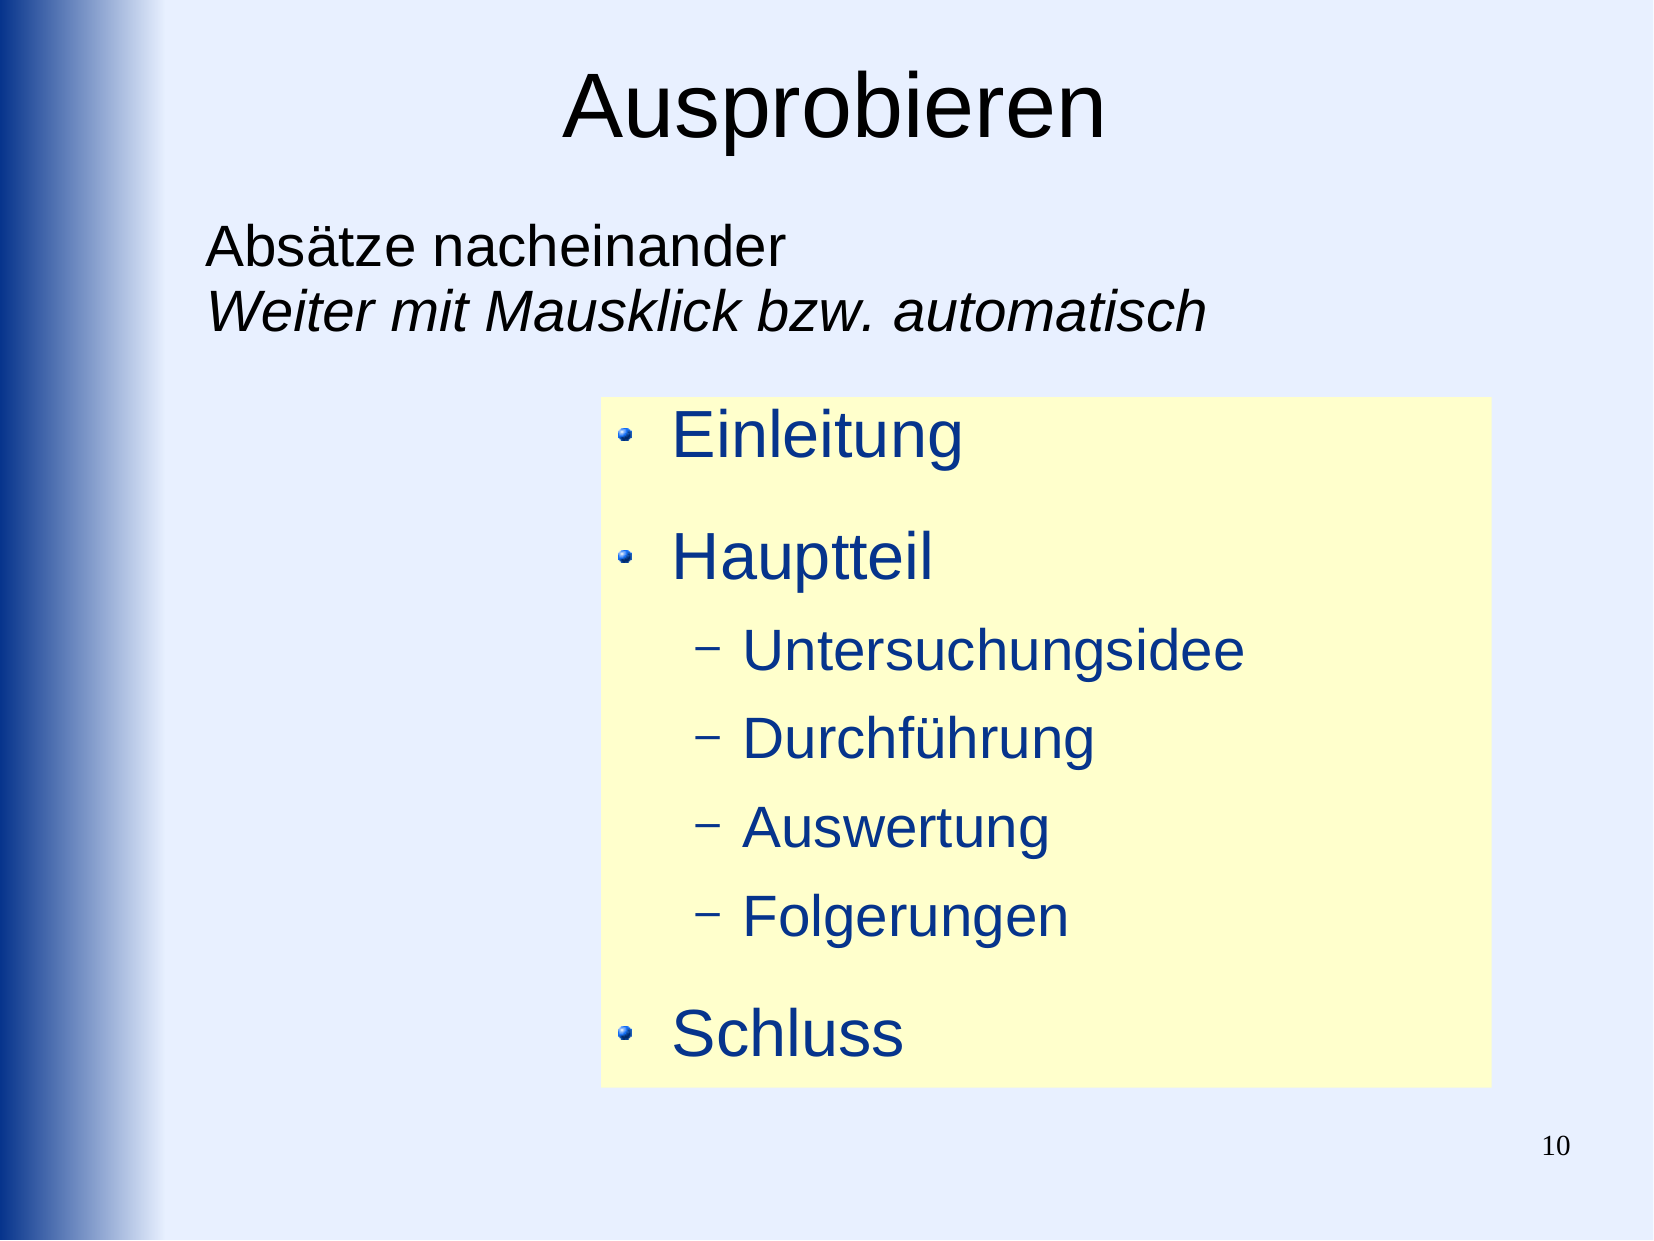

# Ausprobieren
Absätze nacheinander
Weiter mit Mausklick bzw. automatisch
Einleitung
Hauptteil
Untersuchungsidee
Durchführung
Auswertung
Folgerungen
Schluss
10